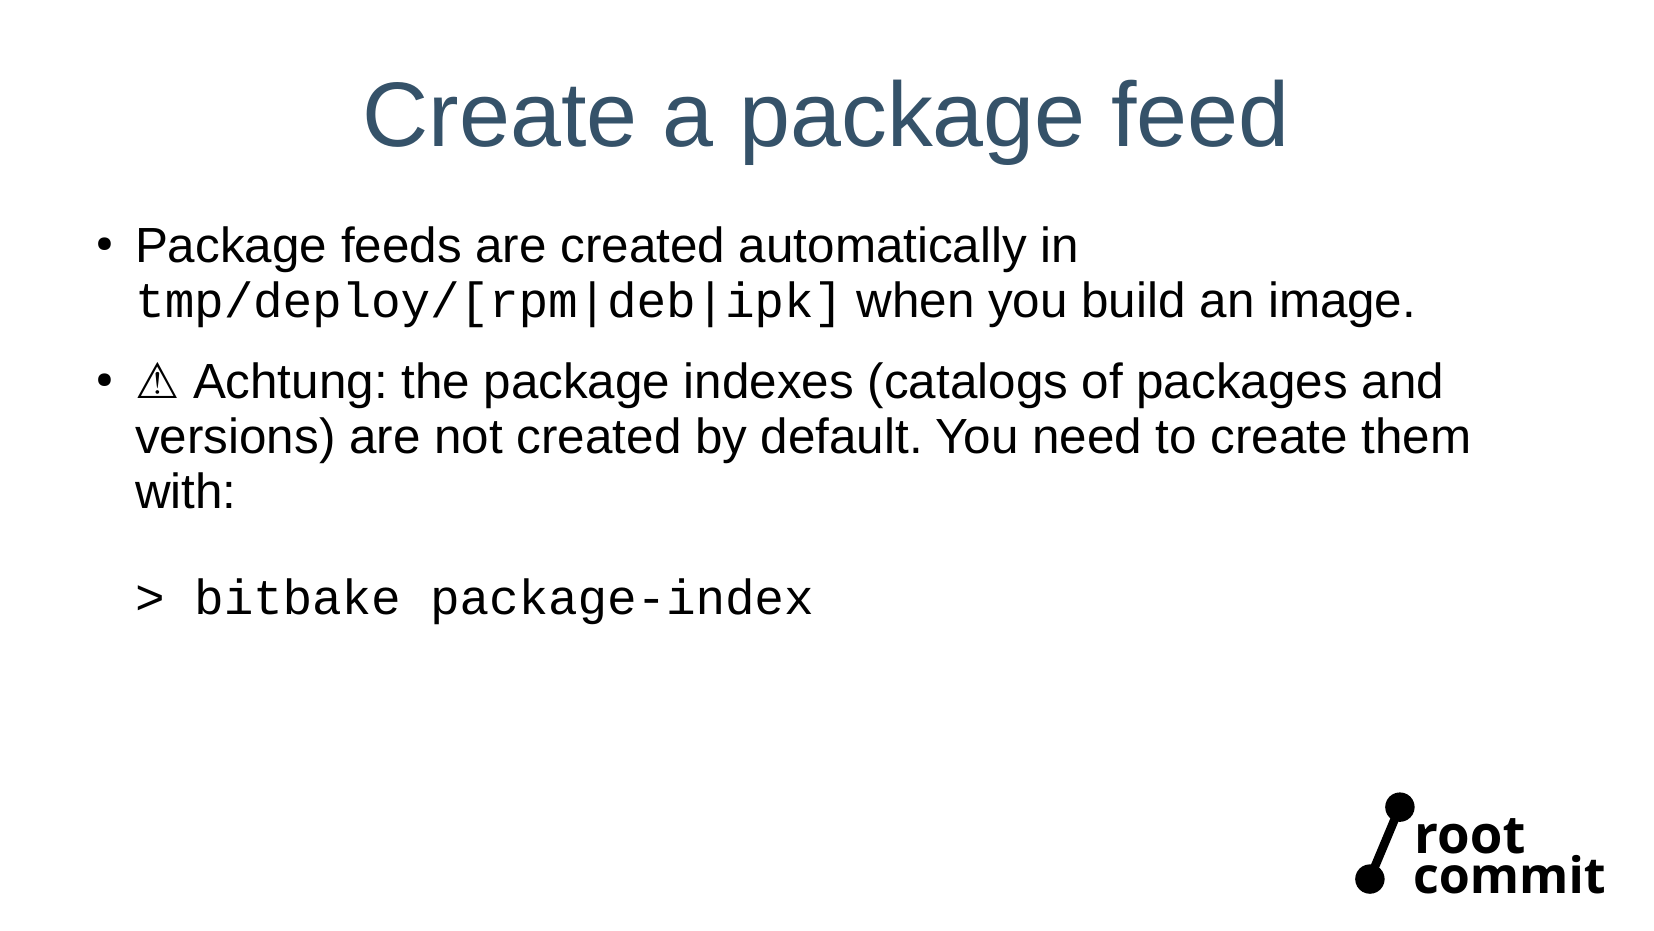

# Create a package feed
Package feeds are created automatically in tmp/deploy/[rpm|deb|ipk] when you build an image.
⚠️ Achtung: the package indexes (catalogs of packages and versions) are not created by default. You need to create them with:
> bitbake package-index